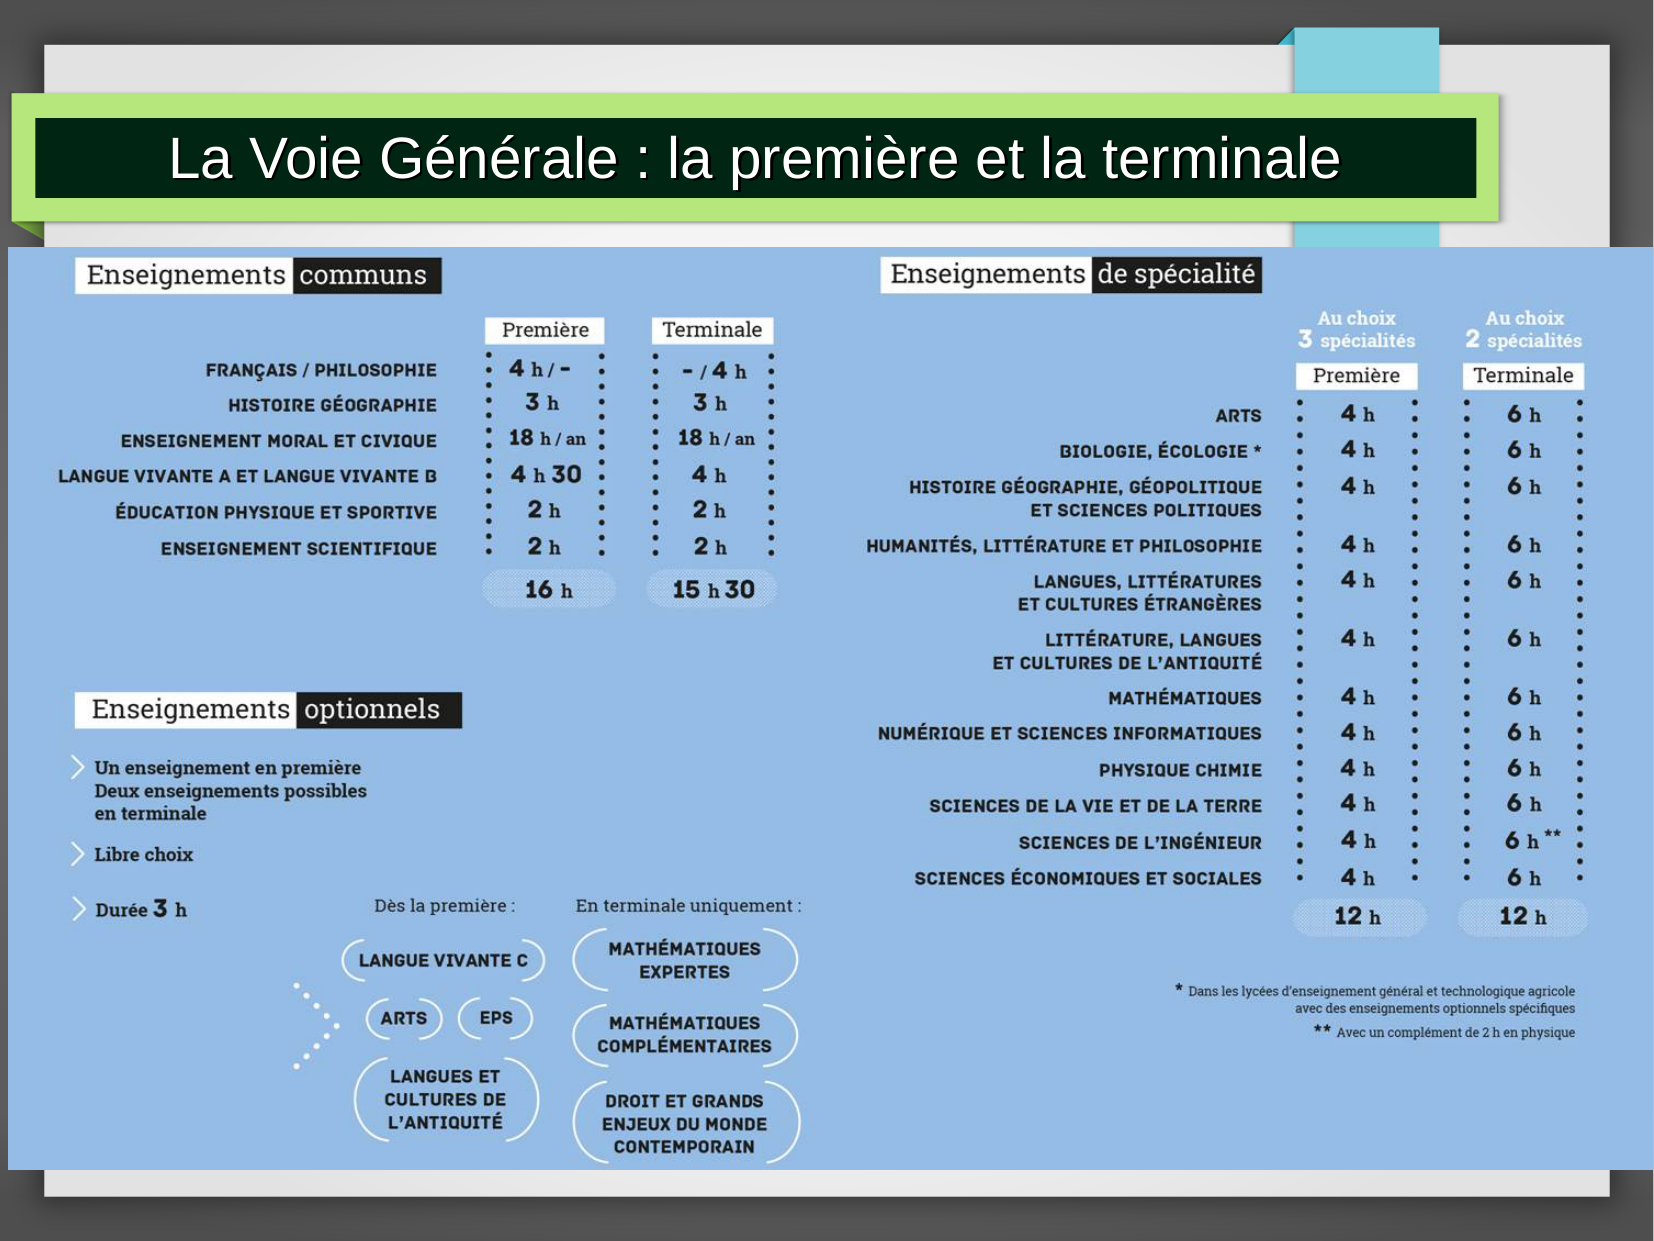

La Voie Générale : la première et la terminale